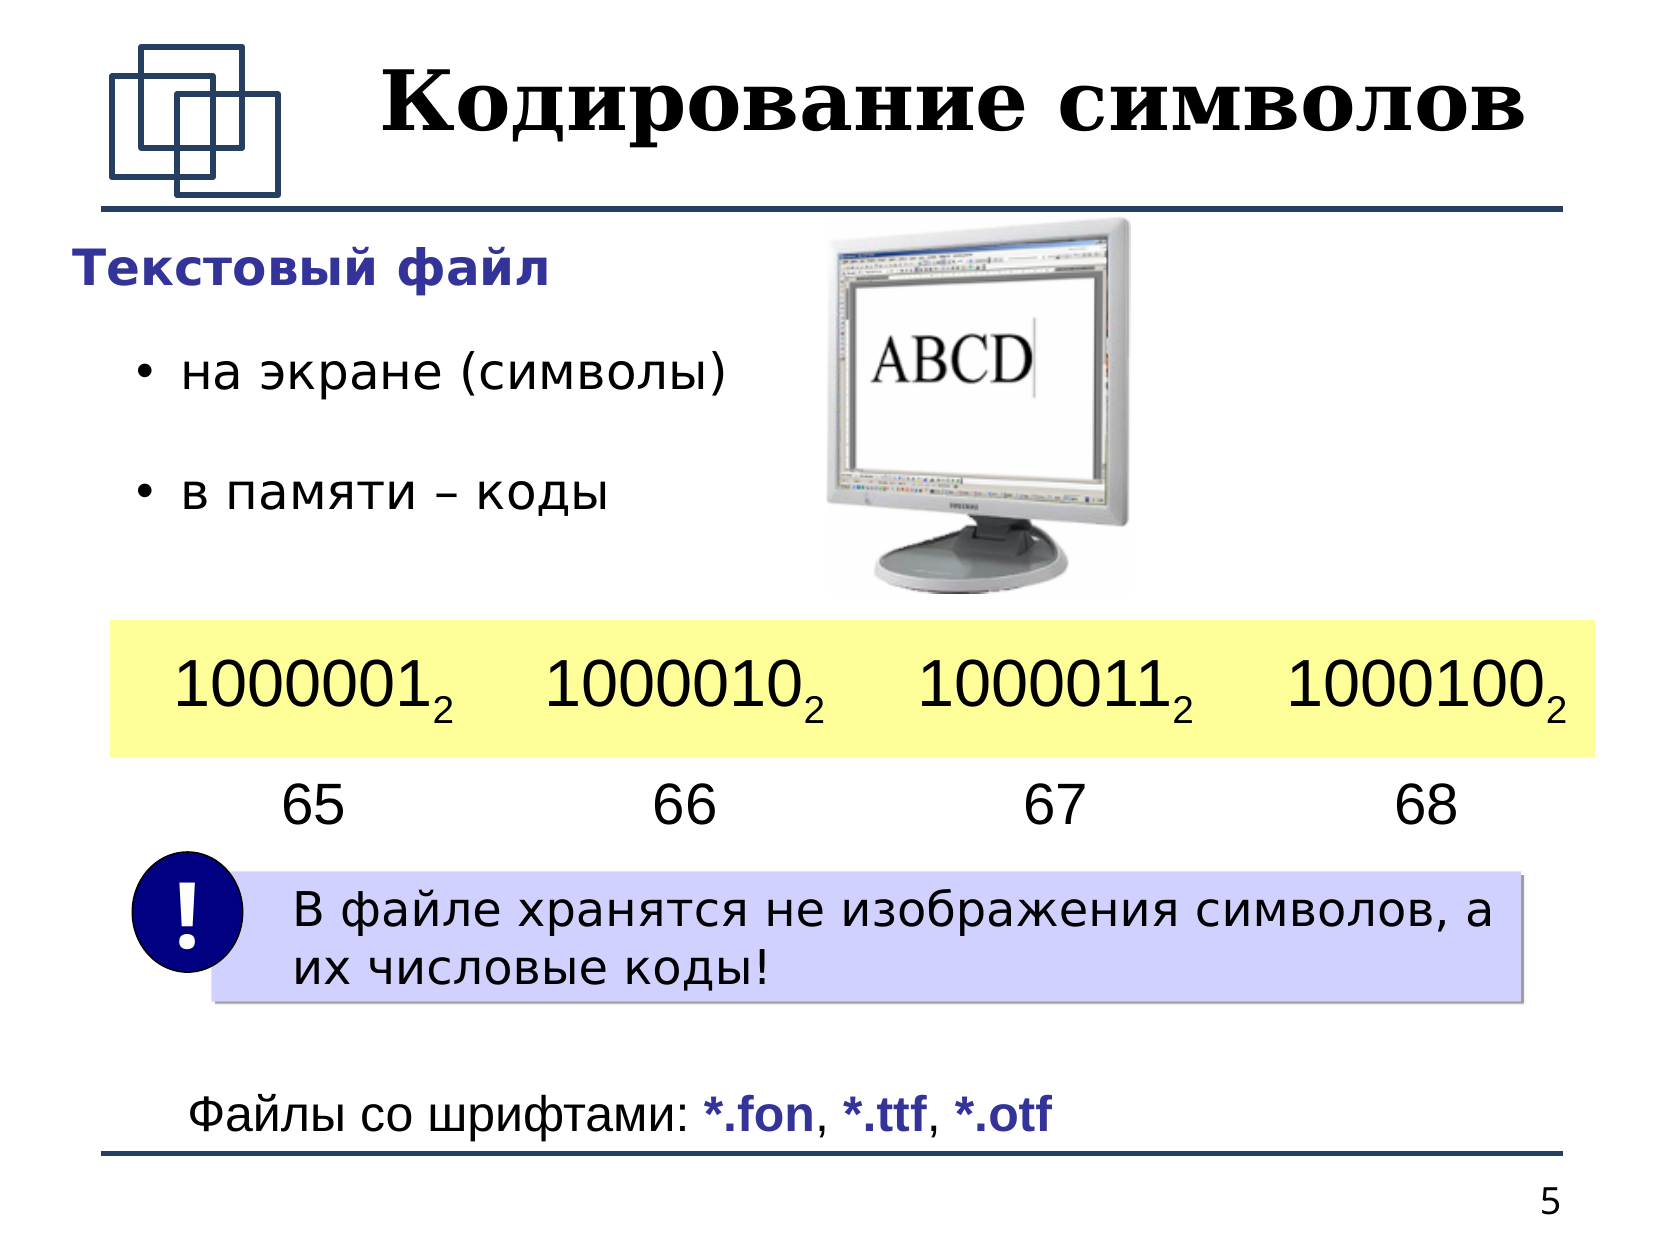

# Кодирование символов
Текстовый файл
на экране (символы)
в памяти – коды
| 10000012 | 10000102 | 10000112 | 10001002 |
| --- | --- | --- | --- |
| 65 | 66 | 67 | 68 |
| --- | --- | --- | --- |
!
 В файле хранятся не изображения символов, а их числовые коды!
Файлы со шрифтами: *.fon, *.ttf, *.otf